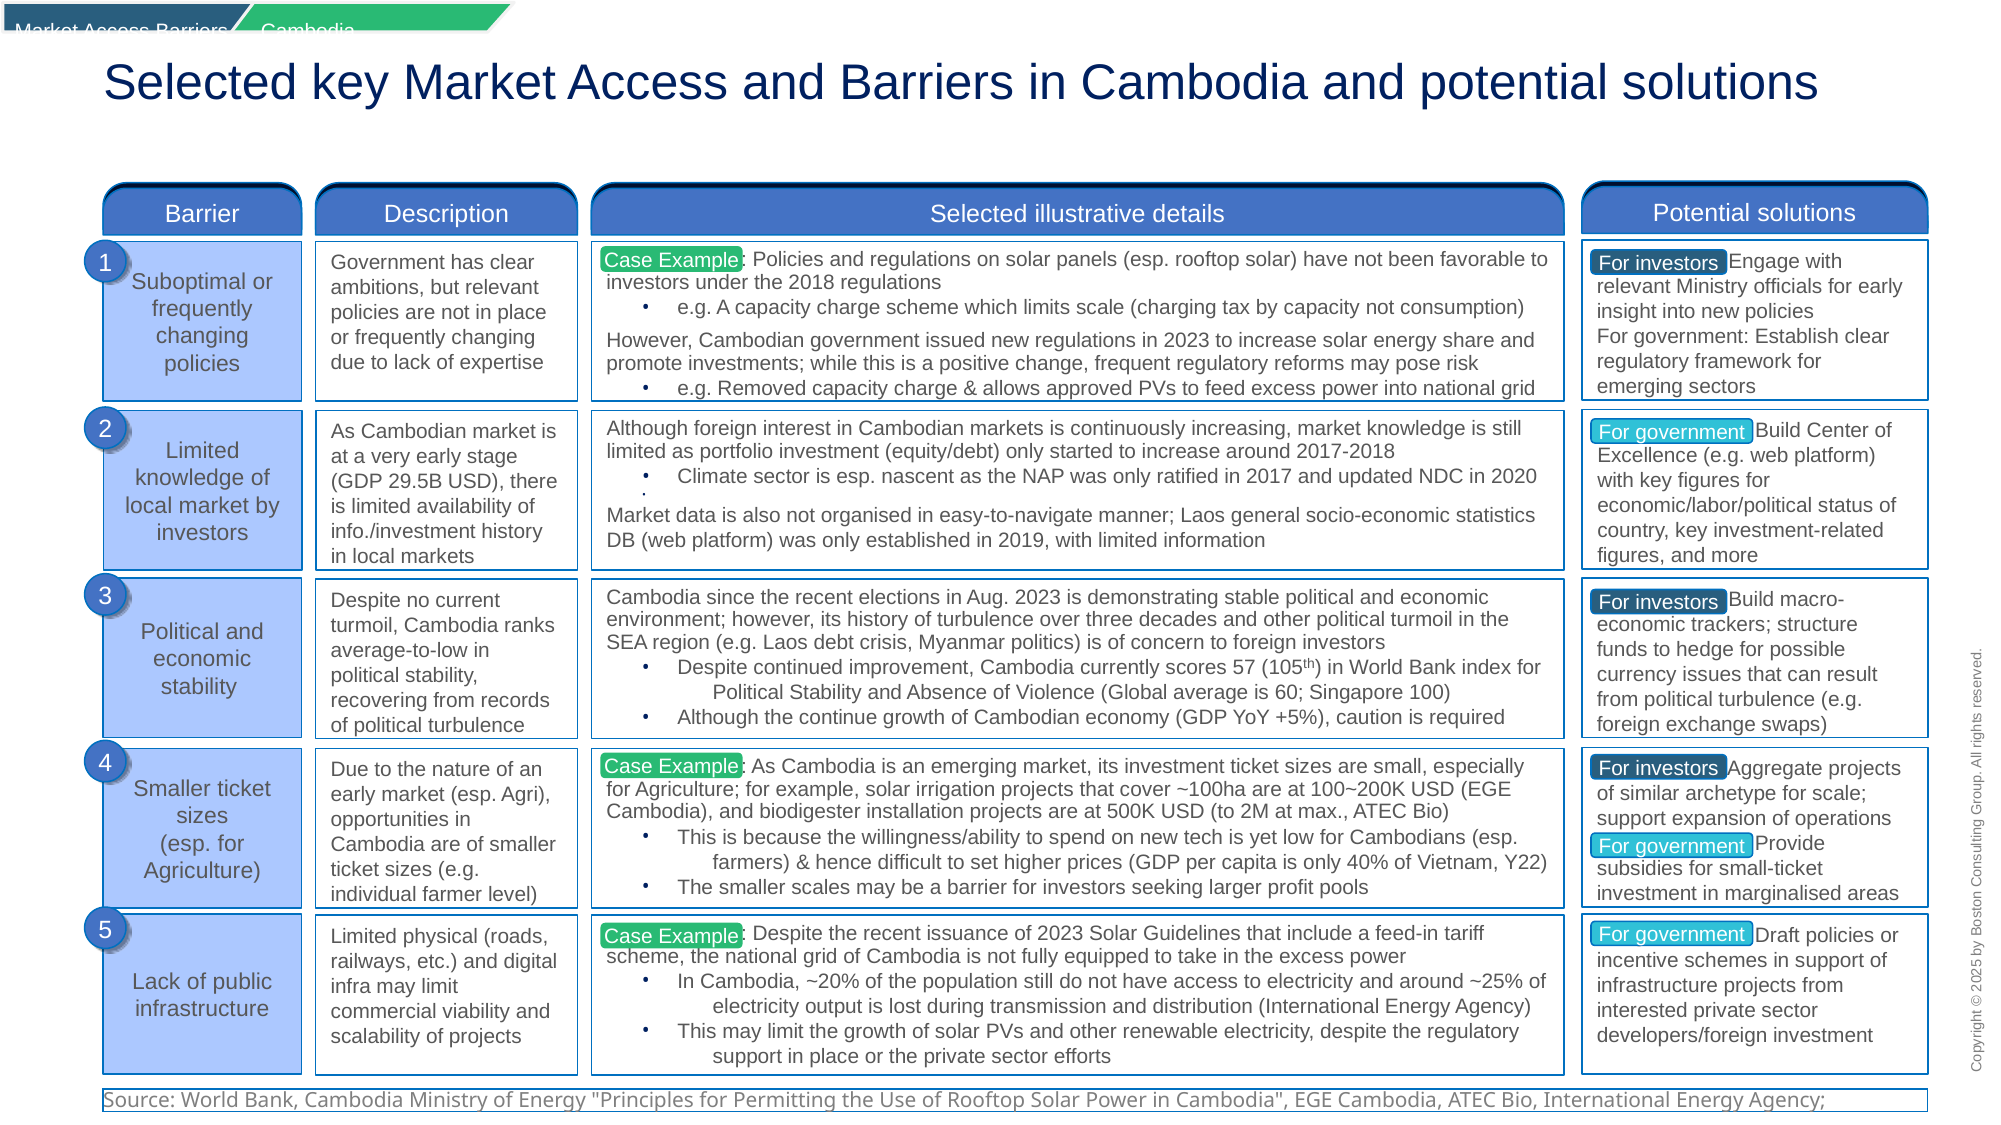

Market Access Barriers
Cambodia
# Selected key Market Access and Barriers in Cambodia and potential solutions
Potential solutions
Barrier
Description
Selected illustrative details
1
For investors: Engage with relevant Ministry officials for early insight into new policies
For government: Establish clear regulatory framework for emerging sectors
Suboptimal or frequently changing policies
Government has clear ambitions, but relevant policies are not in place or frequently changing due to lack of expertise
Case Example: Policies and regulations on solar panels (esp. rooftop solar) have not been favorable to investors under the 2018 regulations
e.g. A capacity charge scheme which limits scale (charging tax by capacity not consumption)
However, Cambodian government issued new regulations in 2023 to increase solar energy share and promote investments; while this is a positive change, frequent regulatory reforms may pose risk
e.g. Removed capacity charge & allows approved PVs to feed excess power into national grid
Case Example
For investors
2
For government: Build Center of Excellence (e.g. web platform) with key figures for economic/labor/political status of country, key investment-related figures, and more
Limited knowledge of local market by investors
As Cambodian market is at a very early stage (GDP 29.5B USD), there is limited availability of info./investment history in local markets
Although foreign interest in Cambodian markets is continuously increasing, market knowledge is still limited as portfolio investment (equity/debt) only started to increase around 2017-2018
Climate sector is esp. nascent as the NAP was only ratified in 2017 and updated NDC in 2020
Market data is also not organised in easy-to-navigate manner; Laos general socio-economic statistics DB (web platform) was only established in 2019, with limited information
For government
3
Political and economic stability
For investors: Build macro-economic trackers; structure funds to hedge for possible currency issues that can result from political turbulence (e.g. foreign exchange swaps)
Despite no current turmoil, Cambodia ranks average-to-low in political stability, recovering from records of political turbulence
Cambodia since the recent elections in Aug. 2023 is demonstrating stable political and economic environment; however, its history of turbulence over three decades and other political turmoil in the SEA region (e.g. Laos debt crisis, Myanmar politics) is of concern to foreign investors
Despite continued improvement, Cambodia currently scores 57 (105th) in World Bank index for Political Stability and Absence of Violence (Global average is 60; Singapore 100)
Although the continue growth of Cambodian economy (GDP YoY +5%), caution is required
For investors
4
For investors: Aggregate projects of similar archetype for scale; support expansion of operations
For government: Provide subsidies for small-ticket investment in marginalised areas
Smaller ticket sizes
(esp. for Agriculture)
Due to the nature of an early market (esp. Agri), opportunities in Cambodia are of smaller ticket sizes (e.g. individual farmer level)
Case Example: As Cambodia is an emerging market, its investment ticket sizes are small, especially for Agriculture; for example, solar irrigation projects that cover ~100ha are at 100~200K USD (EGE Cambodia), and biodigester installation projects are at 500K USD (to 2M at max., ATEC Bio)
This is because the willingness/ability to spend on new tech is yet low for Cambodians (esp. farmers) & hence difficult to set higher prices (GDP per capita is only 40% of Vietnam, Y22)
The smaller scales may be a barrier for investors seeking larger profit pools
Case Example
For investors
For government
5
Lack of public infrastructure
For government: Draft policies or incentive schemes in support of infrastructure projects from interested private sector developers/foreign investment
Limited physical (roads, railways, etc.) and digital infra may limit commercial viability and scalability of projects
Case Example: Despite the recent issuance of 2023 Solar Guidelines that include a feed-in tariff scheme, the national grid of Cambodia is not fully equipped to take in the excess power
In Cambodia, ~20% of the population still do not have access to electricity and around ~25% of electricity output is lost during transmission and distribution (International Energy Agency)
This may limit the growth of solar PVs and other renewable electricity, despite the regulatory support in place or the private sector efforts
For government
Case Example
Source: World Bank, Cambodia Ministry of Energy "Principles for Permitting the Use of Rooftop Solar Power in Cambodia", EGE Cambodia, ATEC Bio, International Energy Agency;